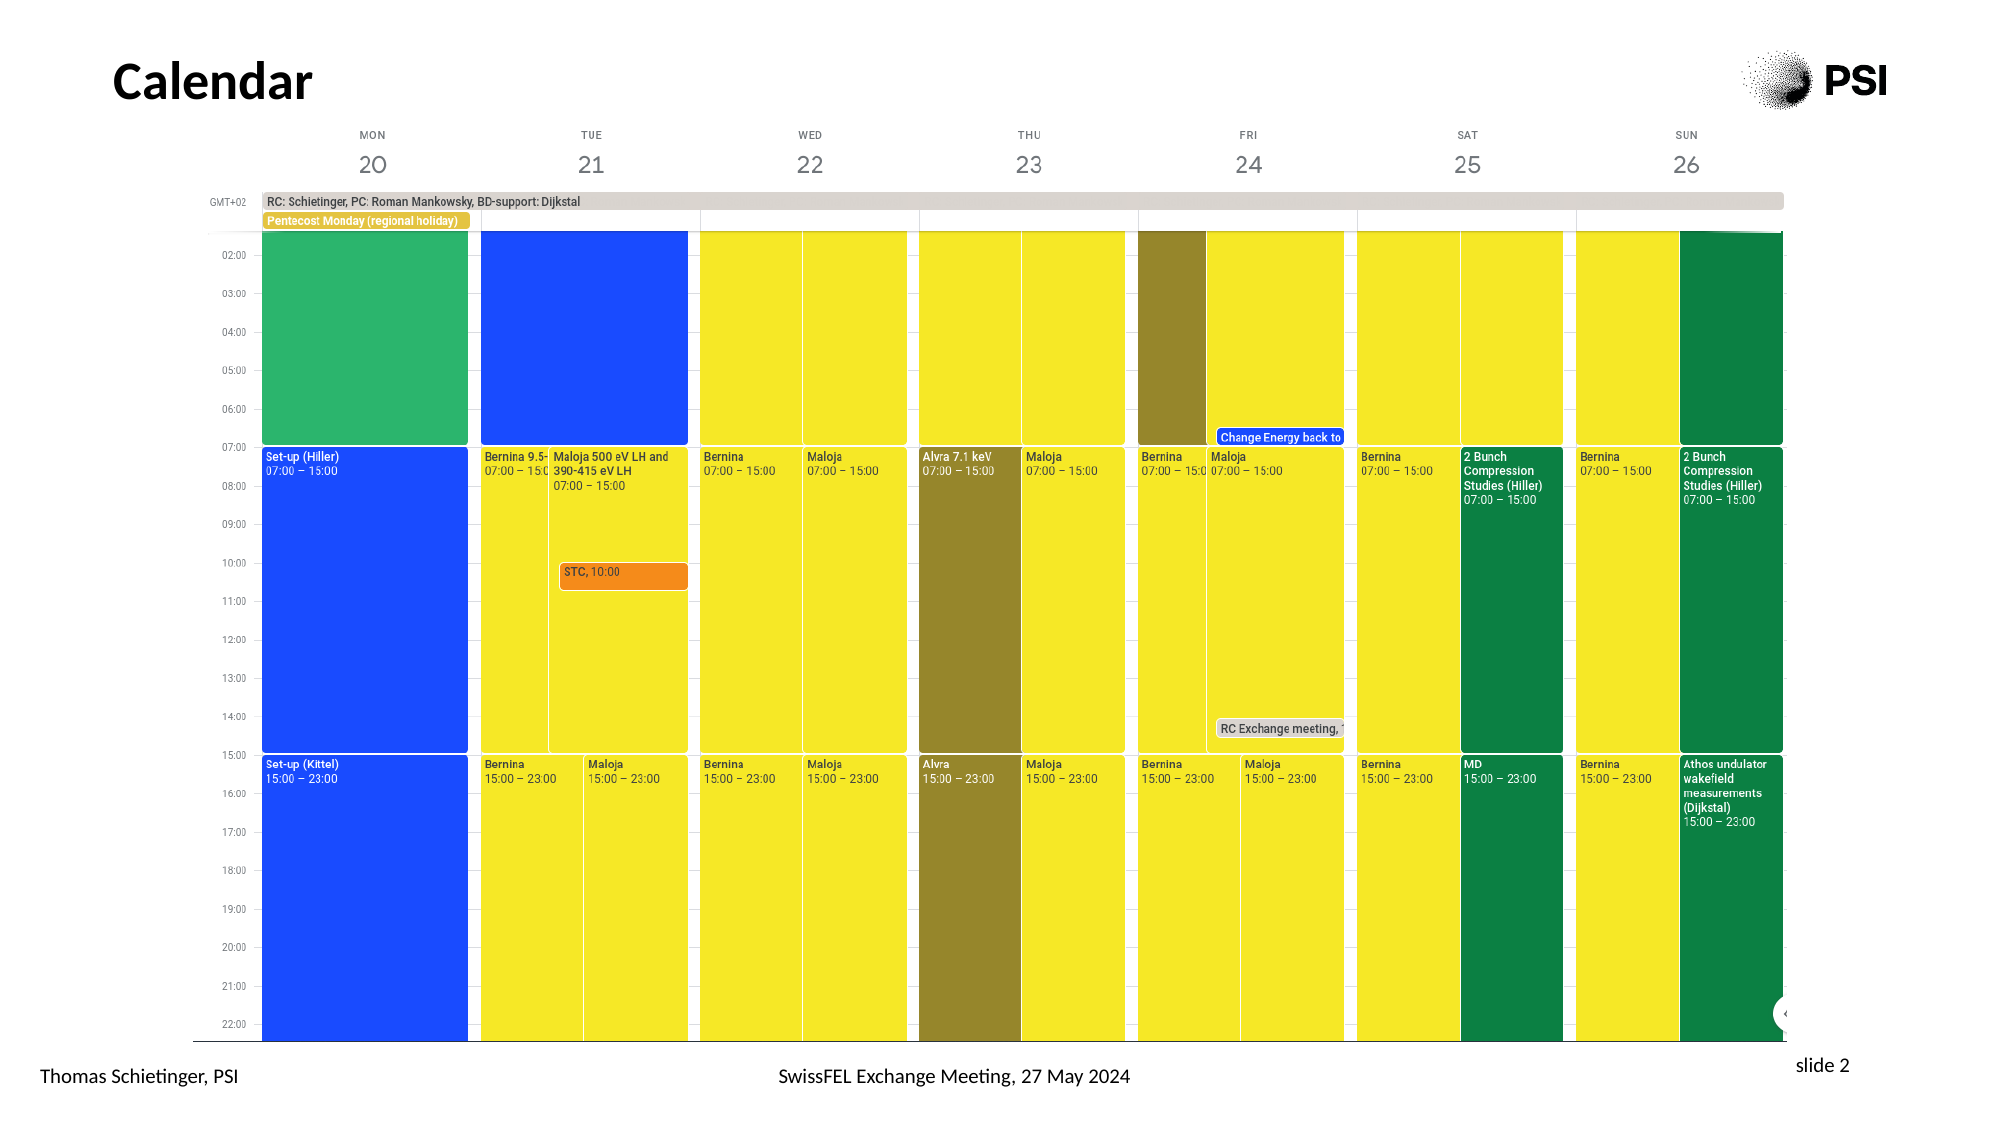

# Calendar
2
PSI Center for Accelerator Science and Engineering